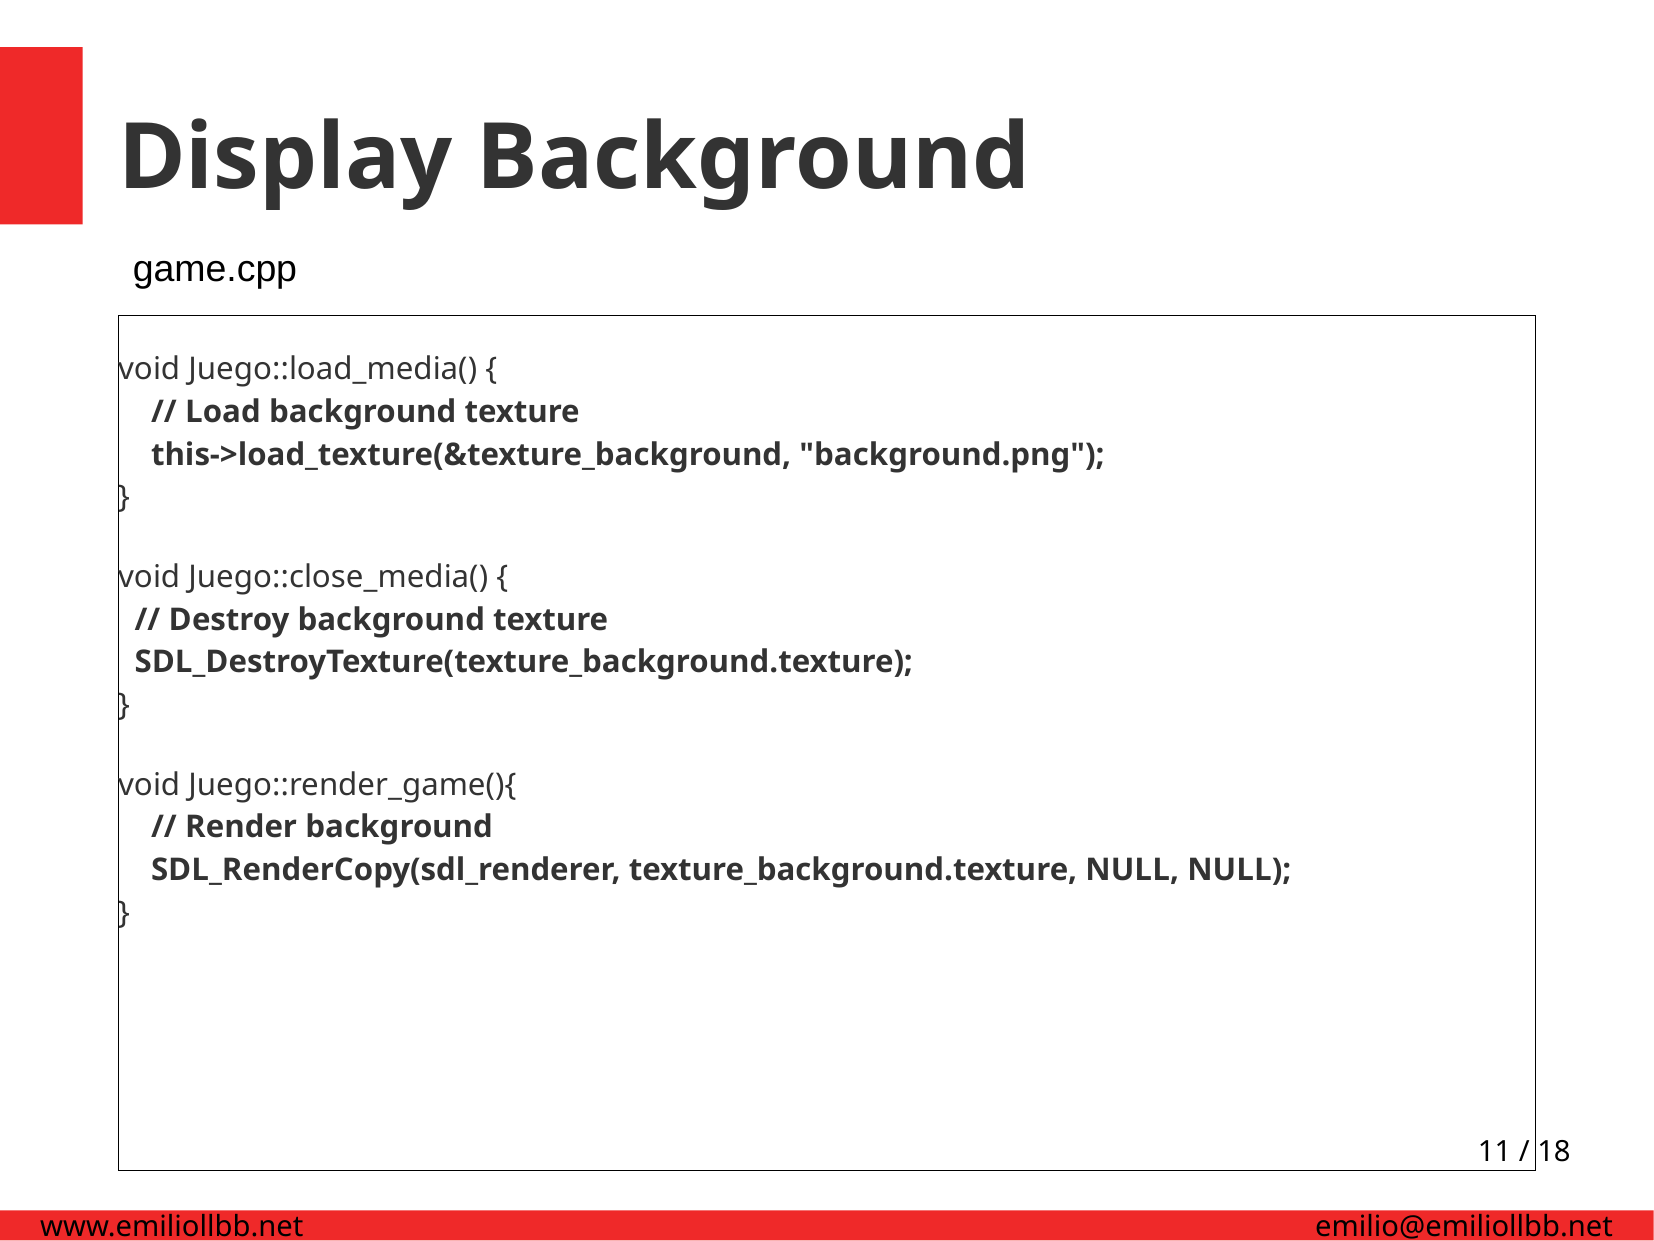

# Display Background
game.cpp
void Juego::load_media() {
 // Load background texture
 this->load_texture(&texture_background, "background.png");
}
void Juego::close_media() {
 // Destroy background texture
 SDL_DestroyTexture(texture_background.texture);
}
void Juego::render_game(){
 // Render background
 SDL_RenderCopy(sdl_renderer, texture_background.texture, NULL, NULL);
}
11